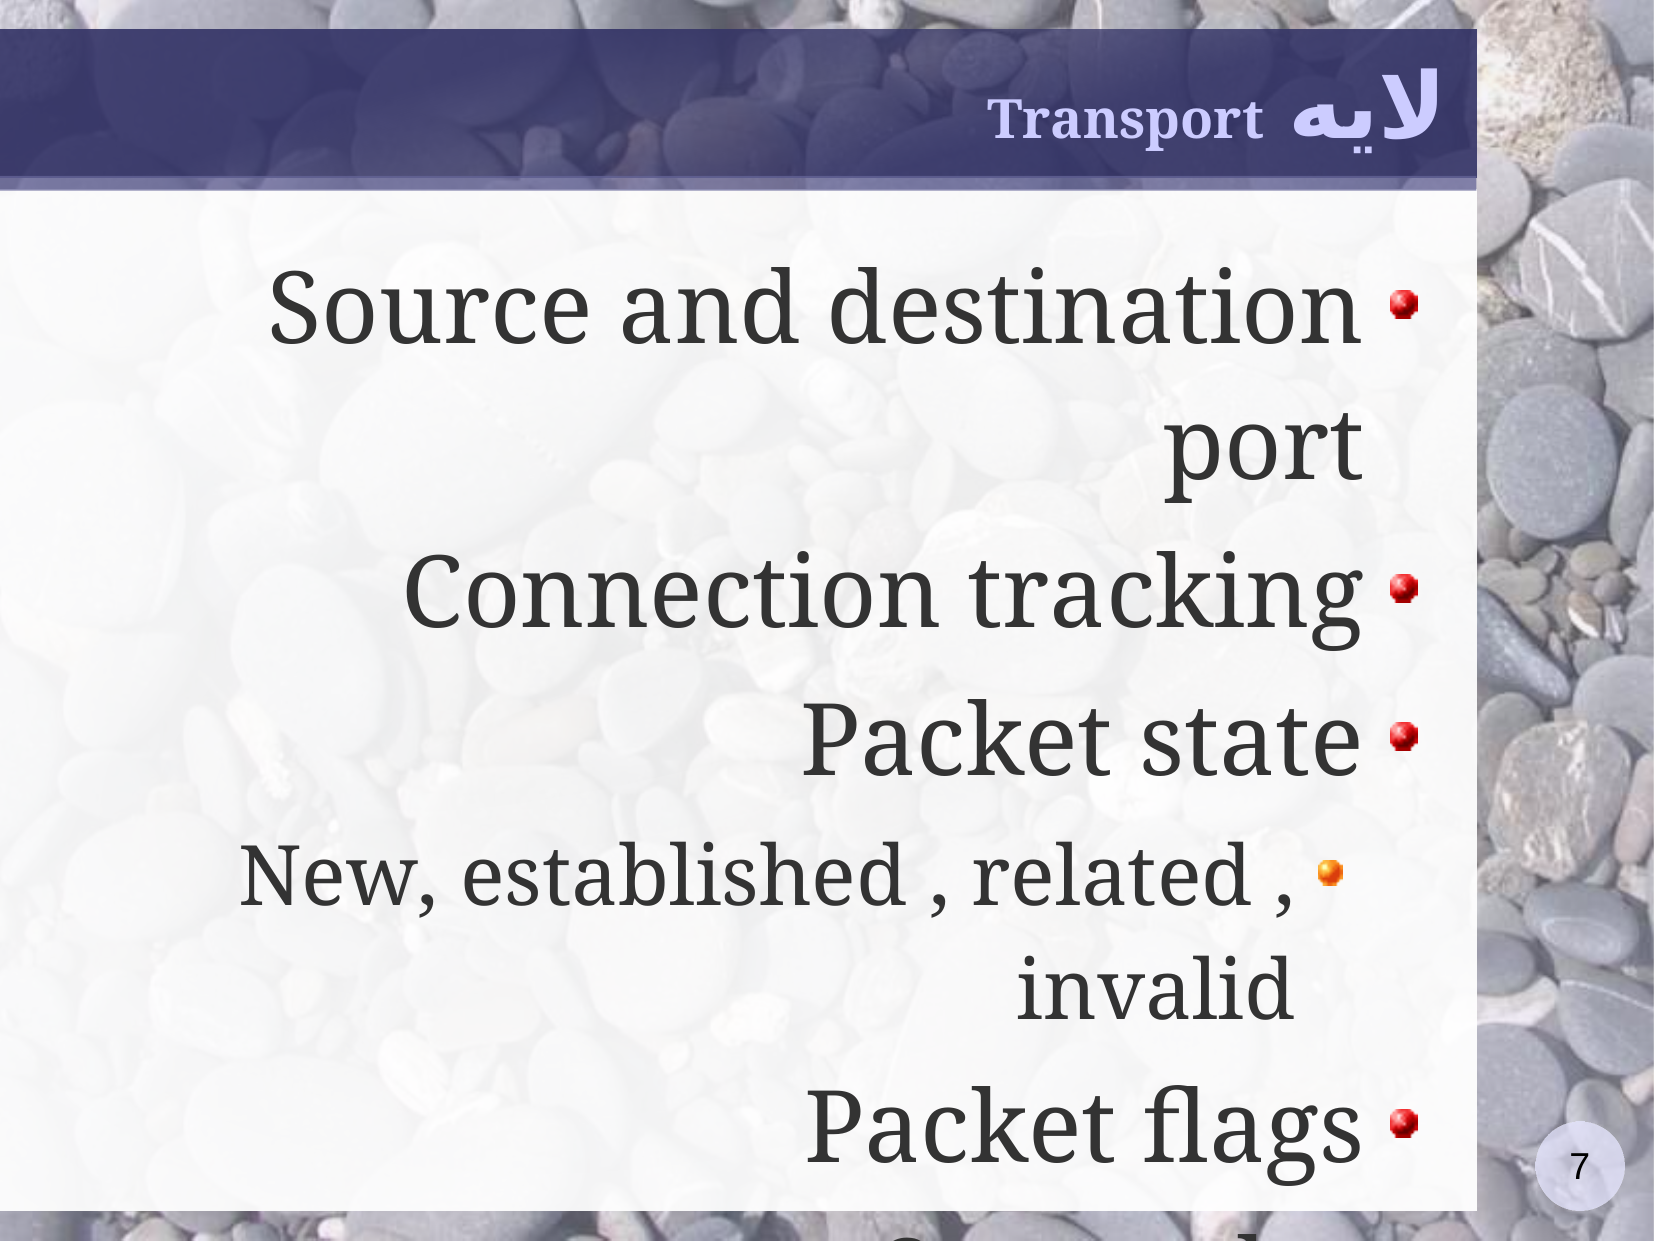

# لایه Transport
Source and destination port
Connection tracking
Packet state
New, established , related , invalid
Packet flags
Syn , ack ... و